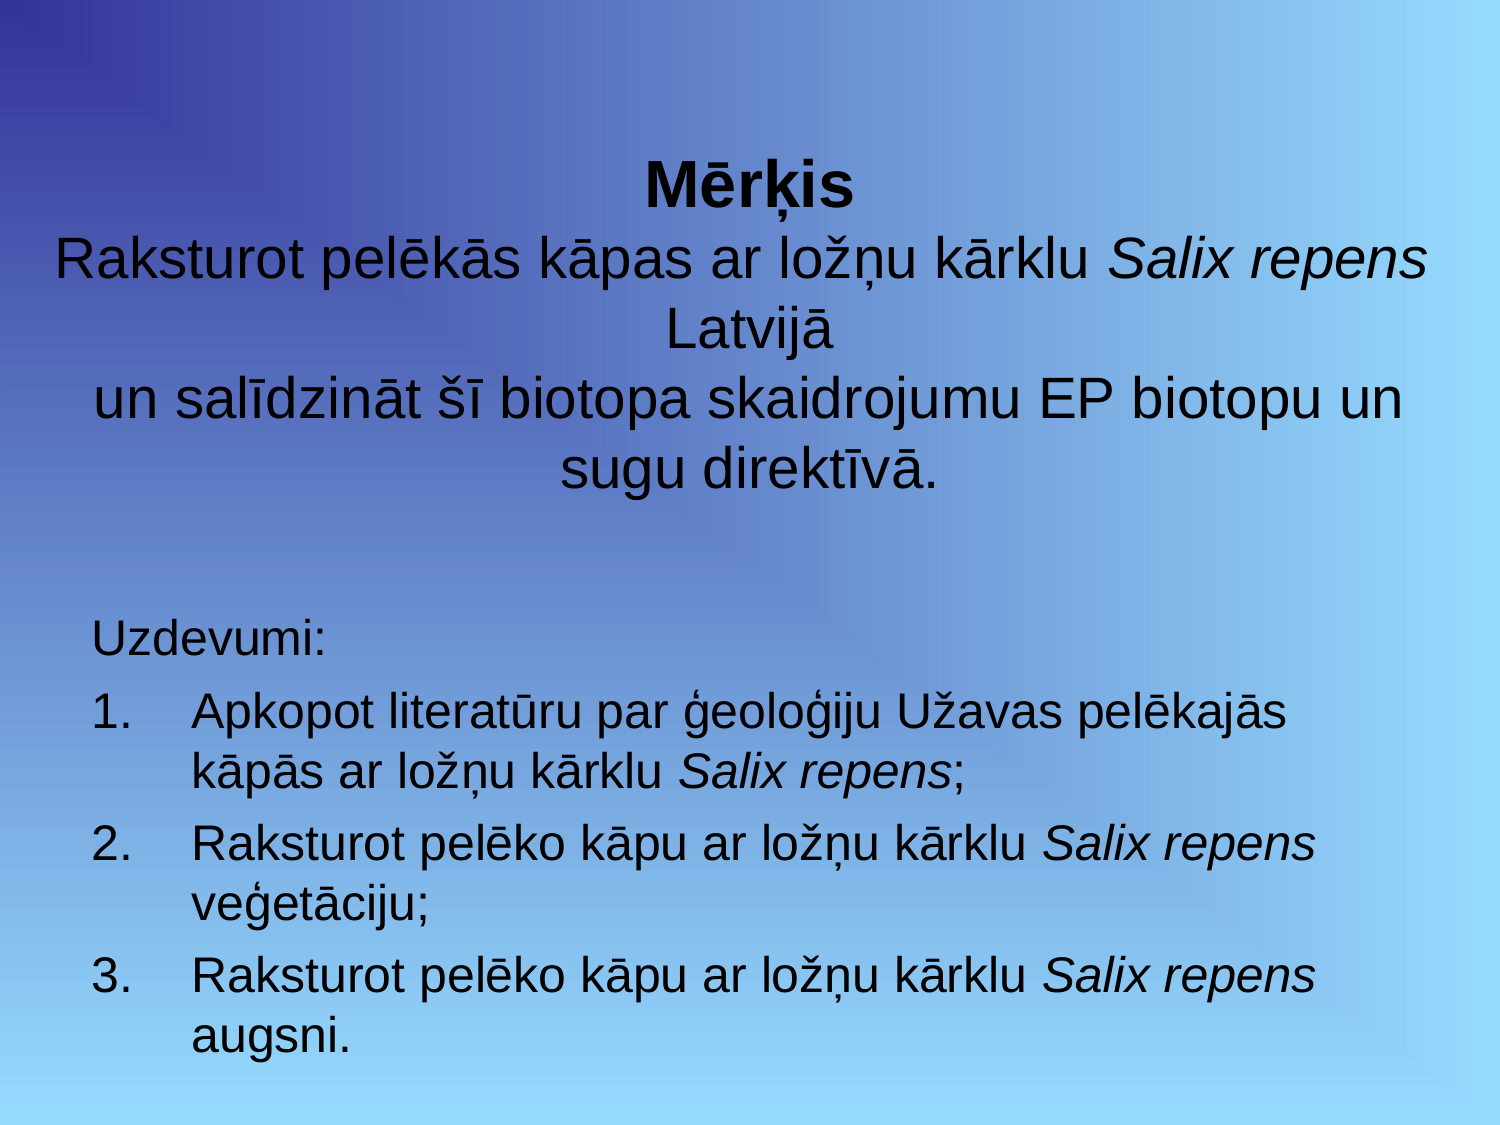

# Mērķis Raksturot pelēkās kāpas ar ložņu kārklu Salix repens Latvijā un salīdzināt šī biotopa skaidrojumu EP biotopu un sugu direktīvā.
Uzdevumi:
Apkopot literatūru par ģeoloģiju Užavas pelēkajās kāpās ar ložņu kārklu Salix repens;
Raksturot pelēko kāpu ar ložņu kārklu Salix repens veģetāciju;
Raksturot pelēko kāpu ar ložņu kārklu Salix repens augsni.